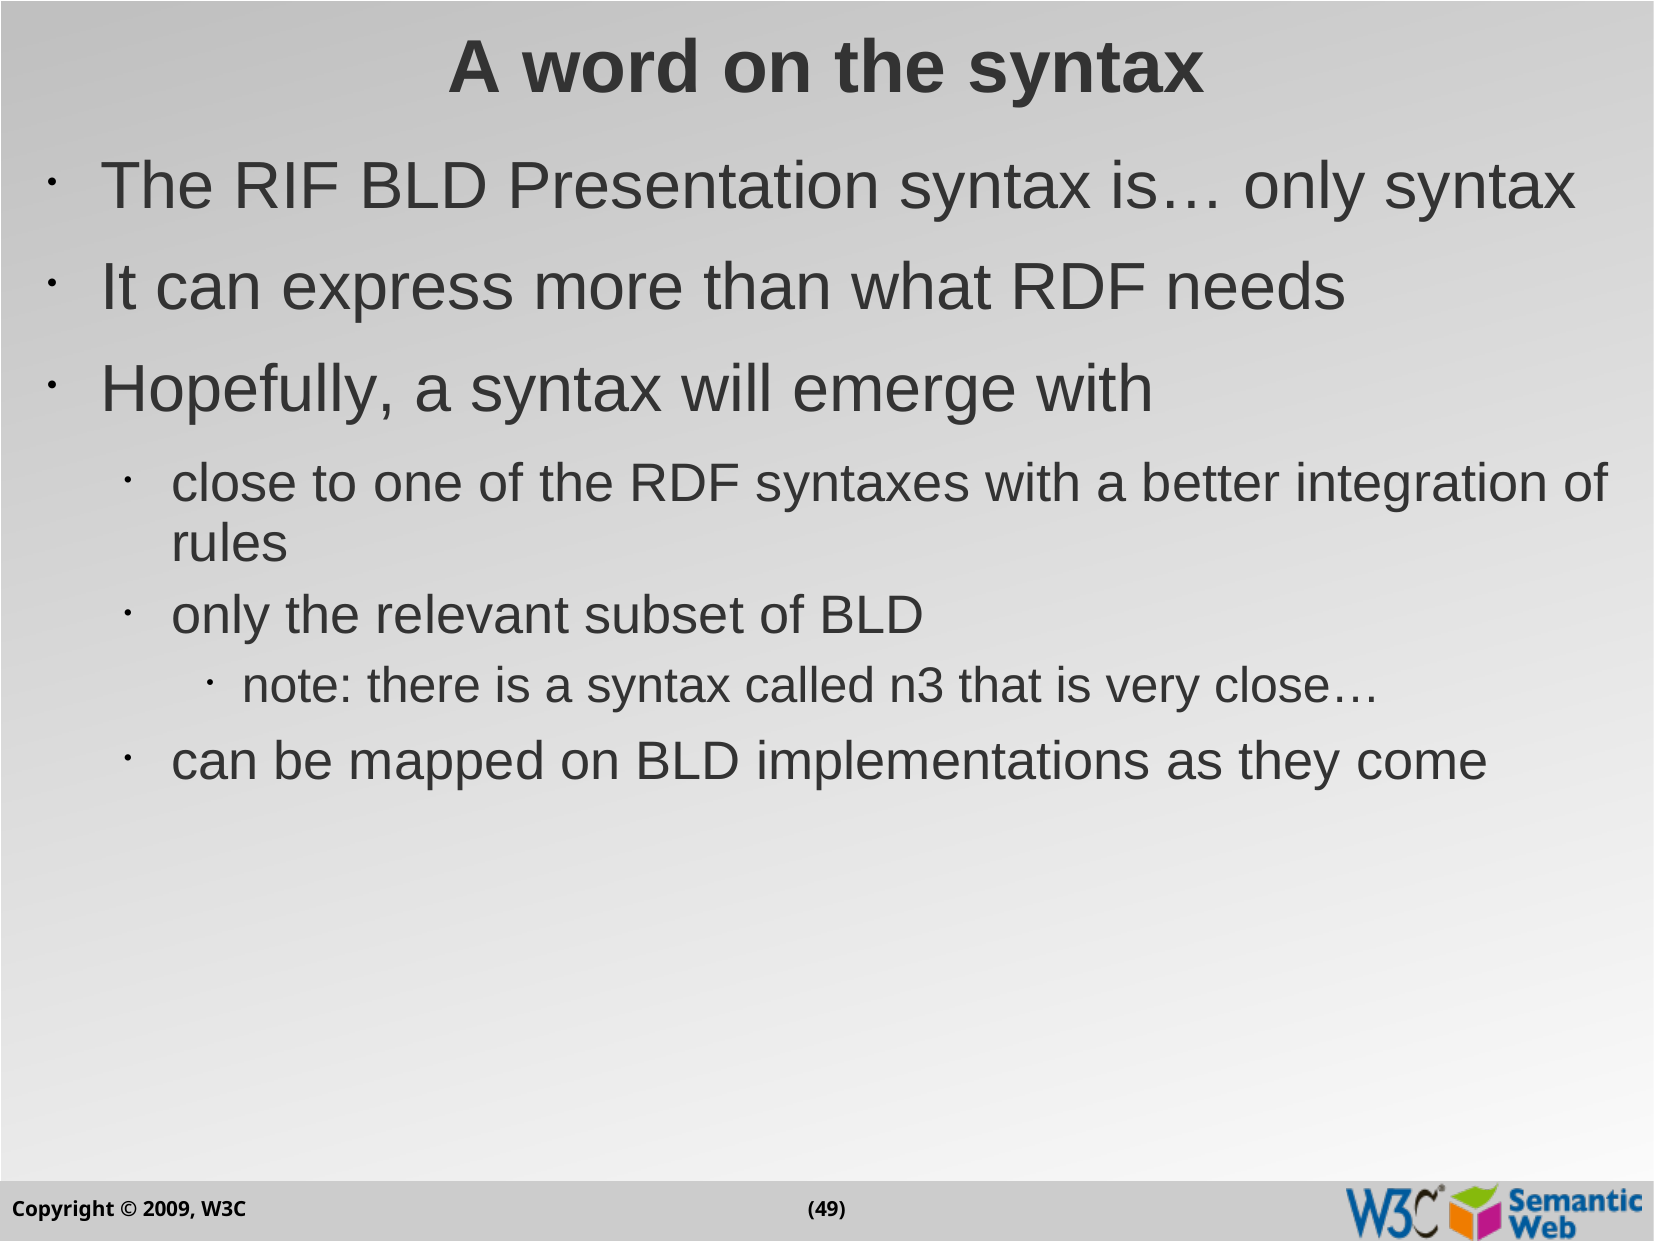

# A word on the syntax
The RIF BLD Presentation syntax is… only syntax
It can express more than what RDF needs
Hopefully, a syntax will emerge with
close to one of the RDF syntaxes with a better integration of rules
only the relevant subset of BLD
note: there is a syntax called n3 that is very close…
can be mapped on BLD implementations as they come